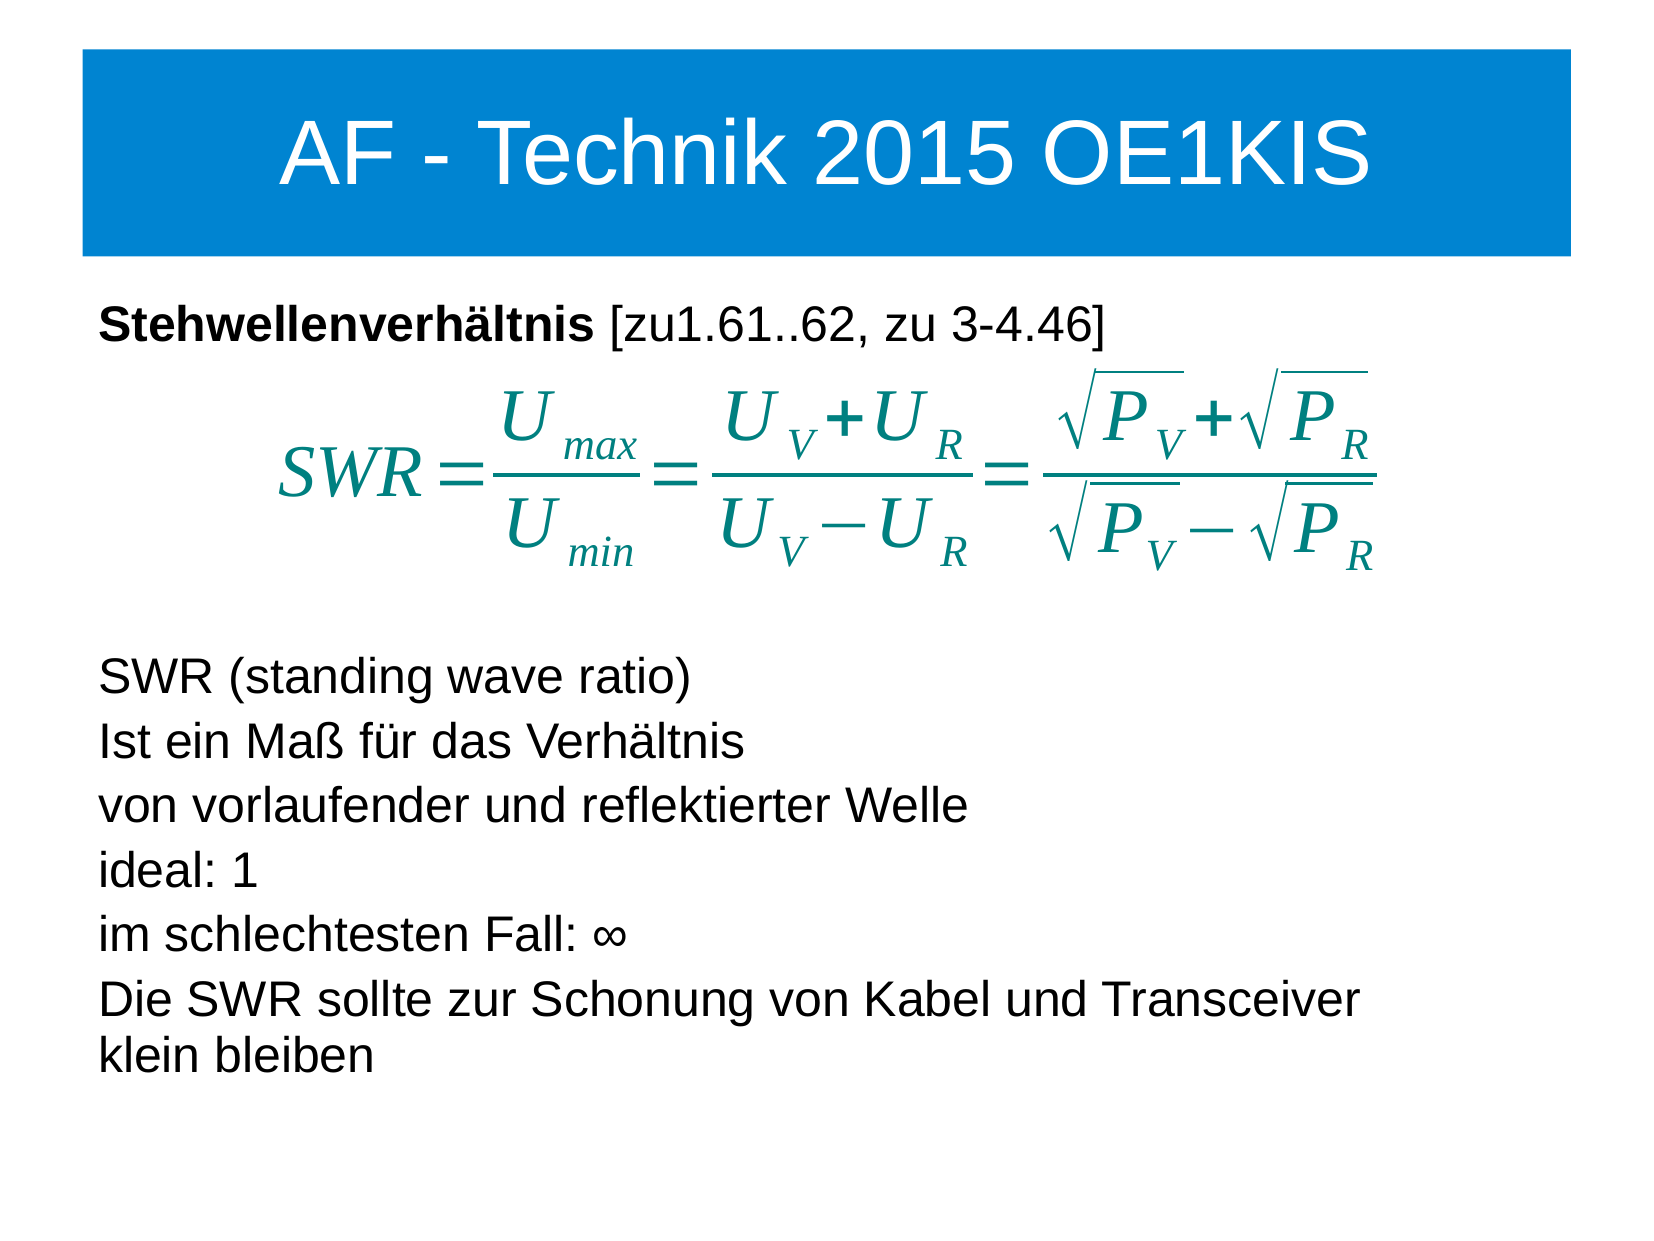

# AF - Technik 2015 OE1KIS
Stehwellenverhältnis [zu1.61..62, zu 3-4.46]
SWR (standing wave ratio)
Ist ein Maß für das Verhältnis
von vorlaufender und reflektierter Welle
ideal: 1
im schlechtesten Fall: ∞
Die SWR sollte zur Schonung von Kabel und Transceiver
klein bleiben